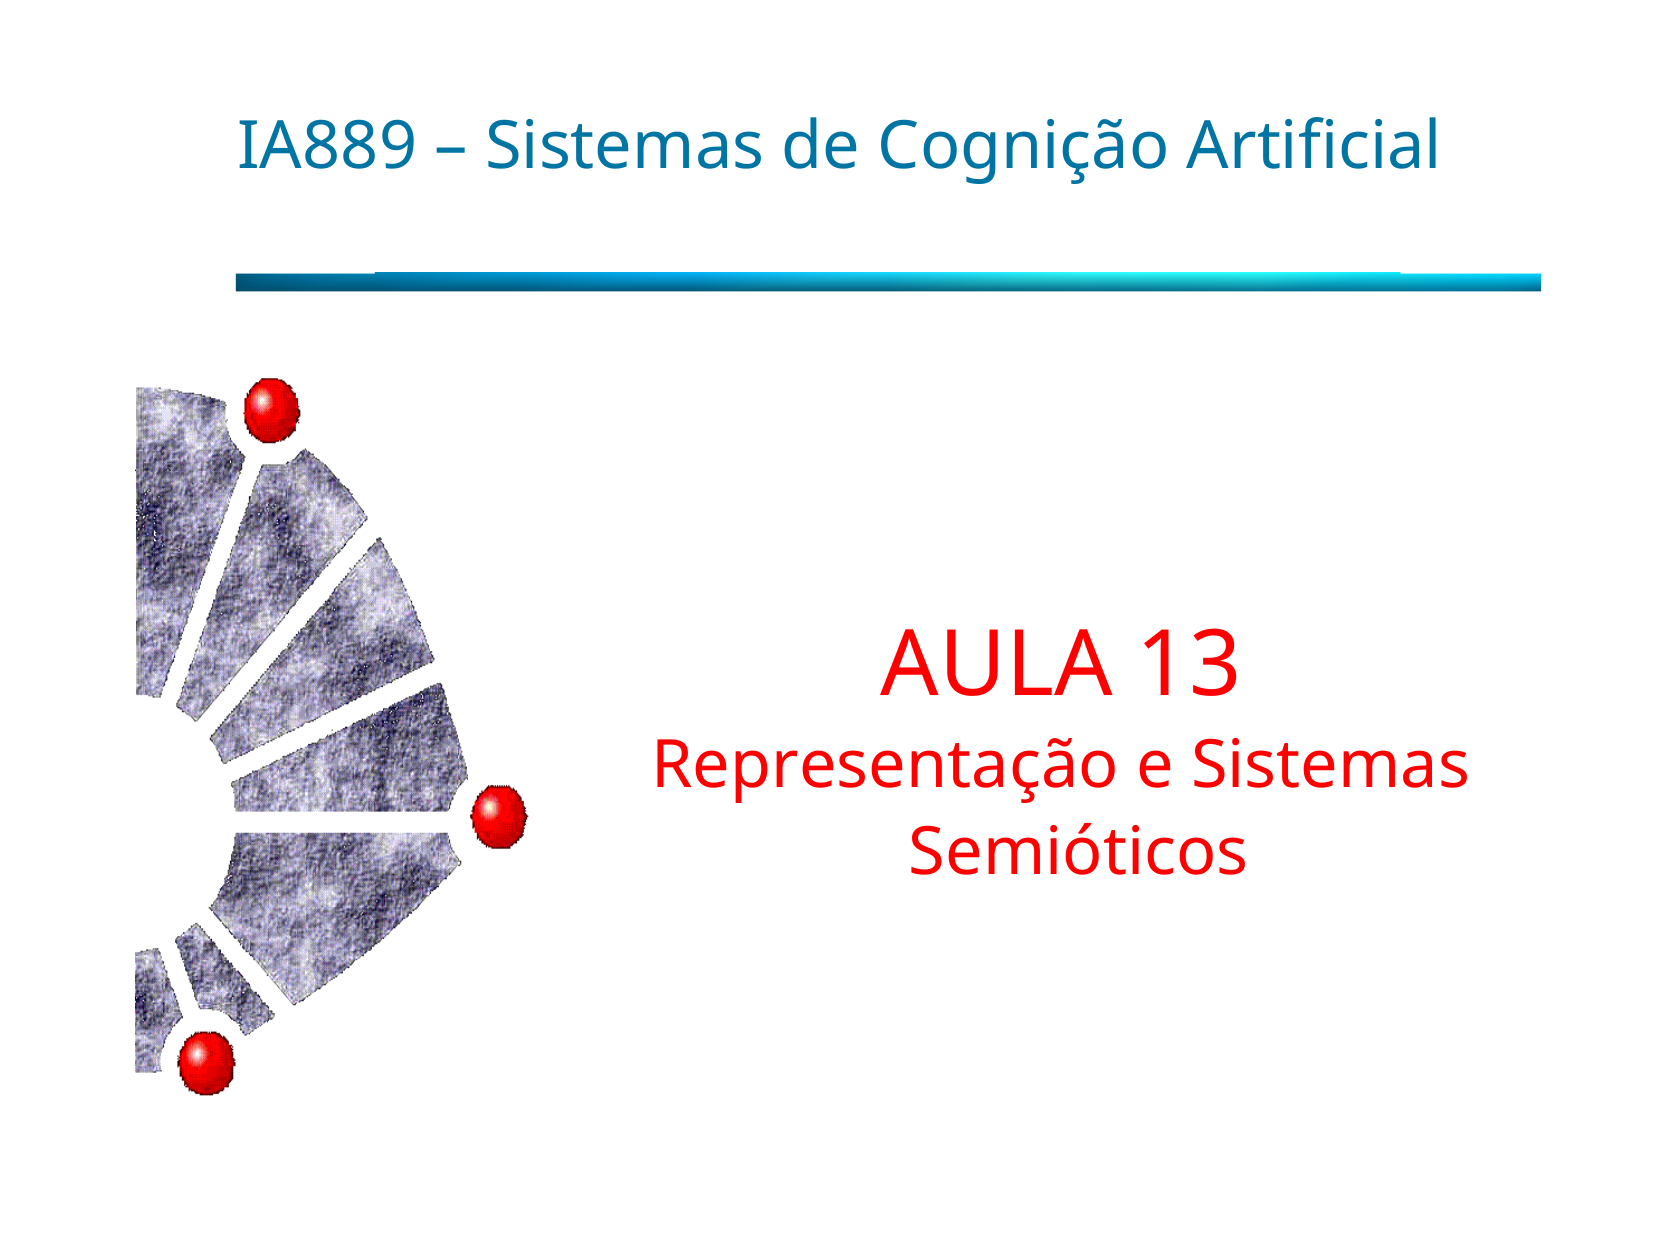

# IA889 – Sistemas de Cognição Artificial
AULA 13
Representação e Sistemas Semióticos